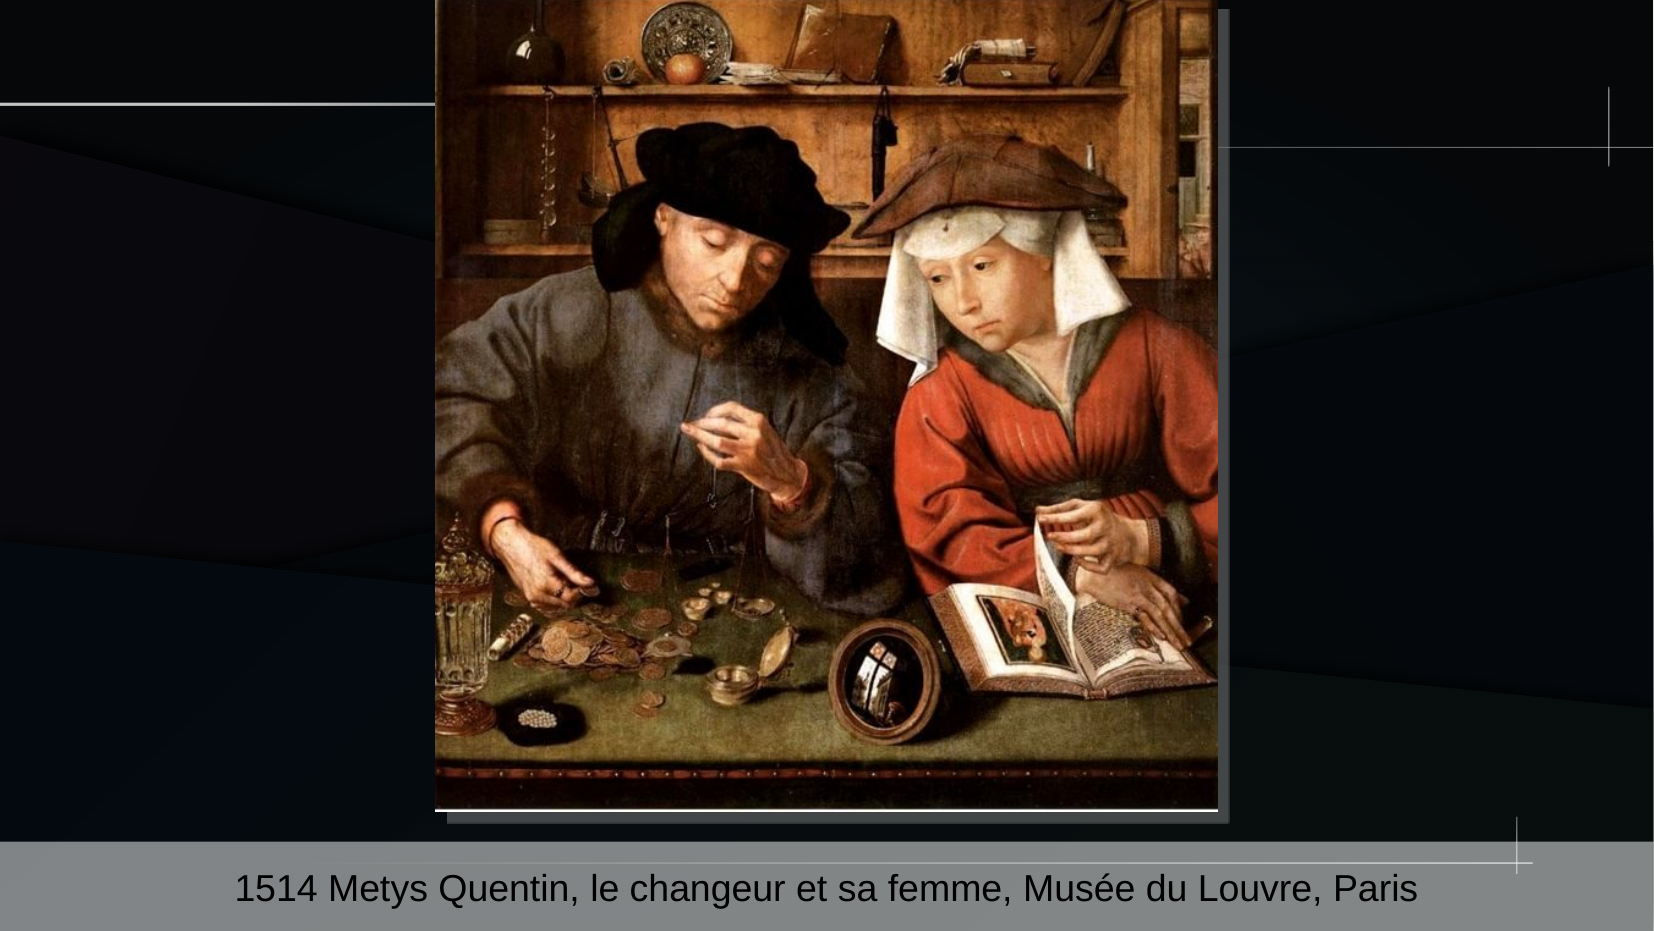

1514 Metys Quentin, le changeur et sa femme, Musée du Louvre, Paris